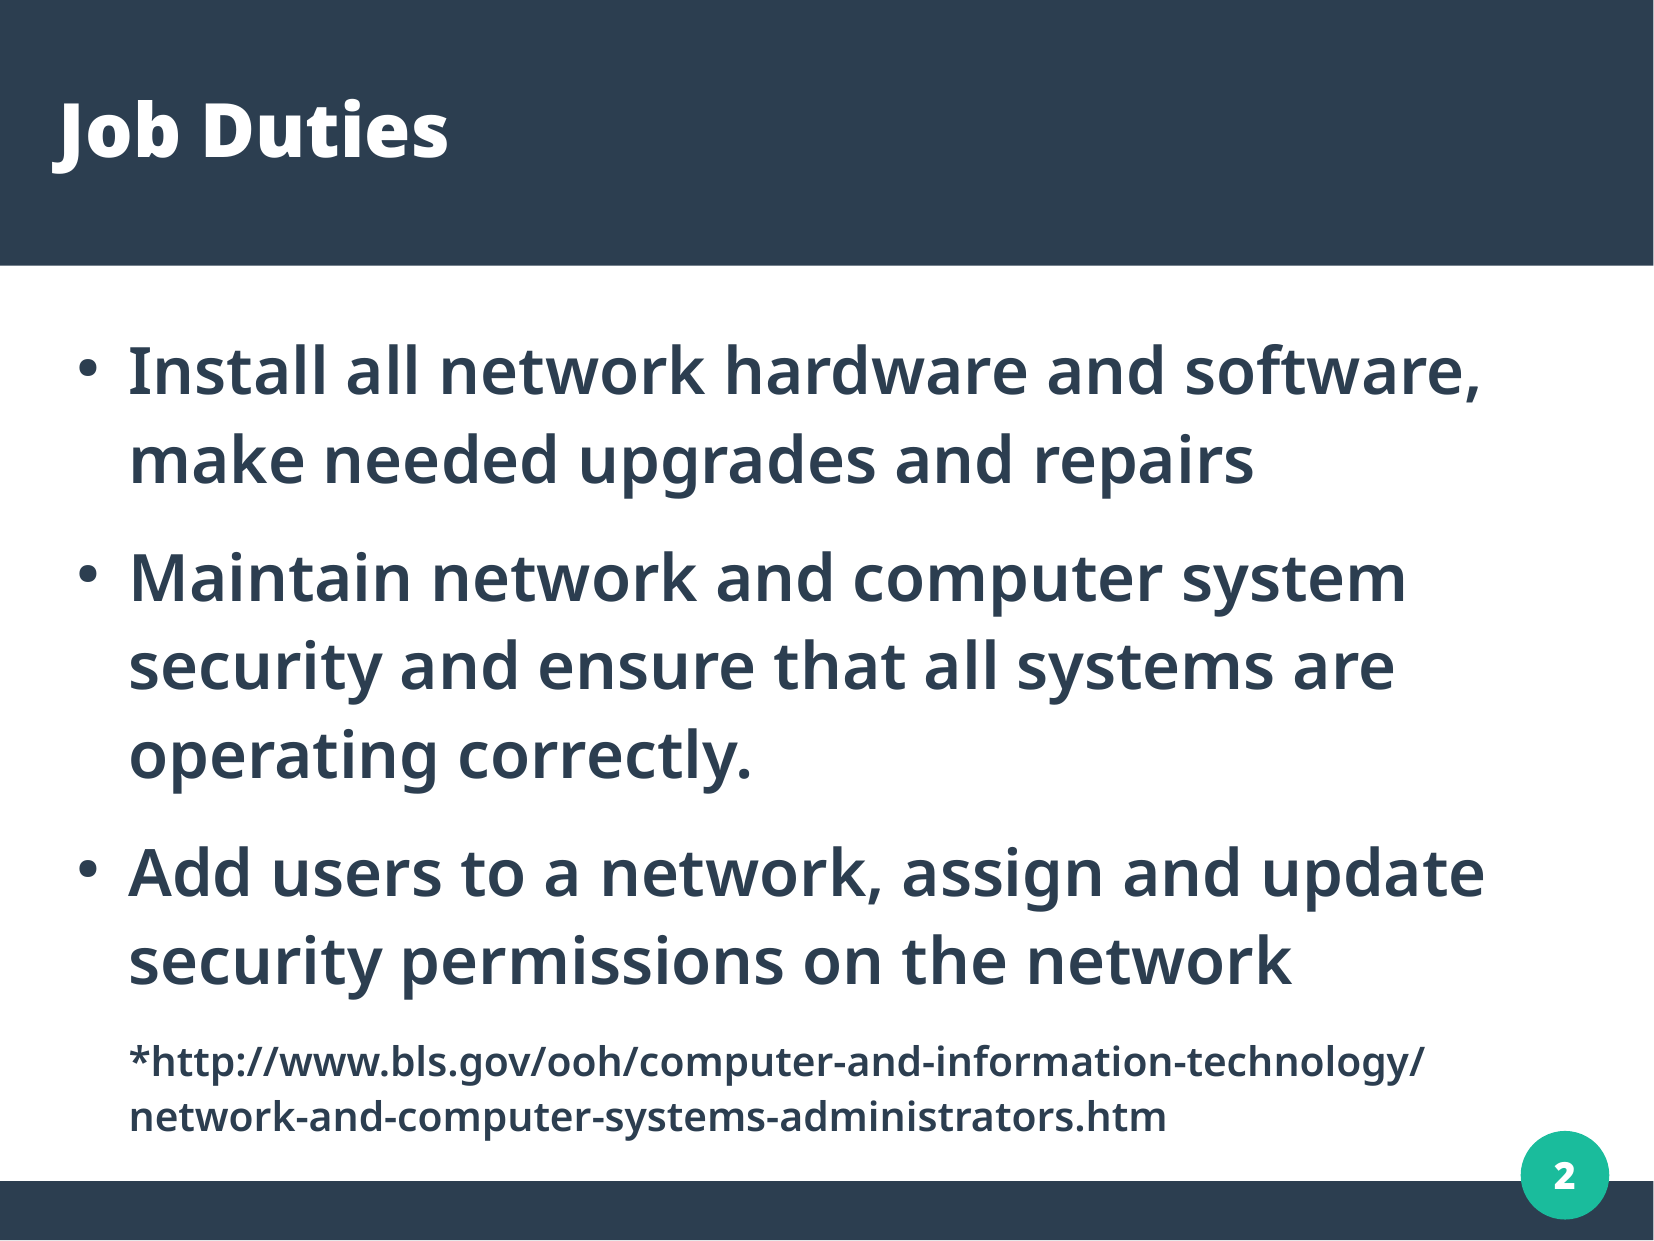

# Job Duties
Install all network hardware and software, make needed upgrades and repairs
Maintain network and computer system security and ensure that all systems are operating correctly.
Add users to a network, assign and update security permissions on the network
*http://www.bls.gov/ooh/computer-and-information-technology/network-and-computer-systems-administrators.htm
2